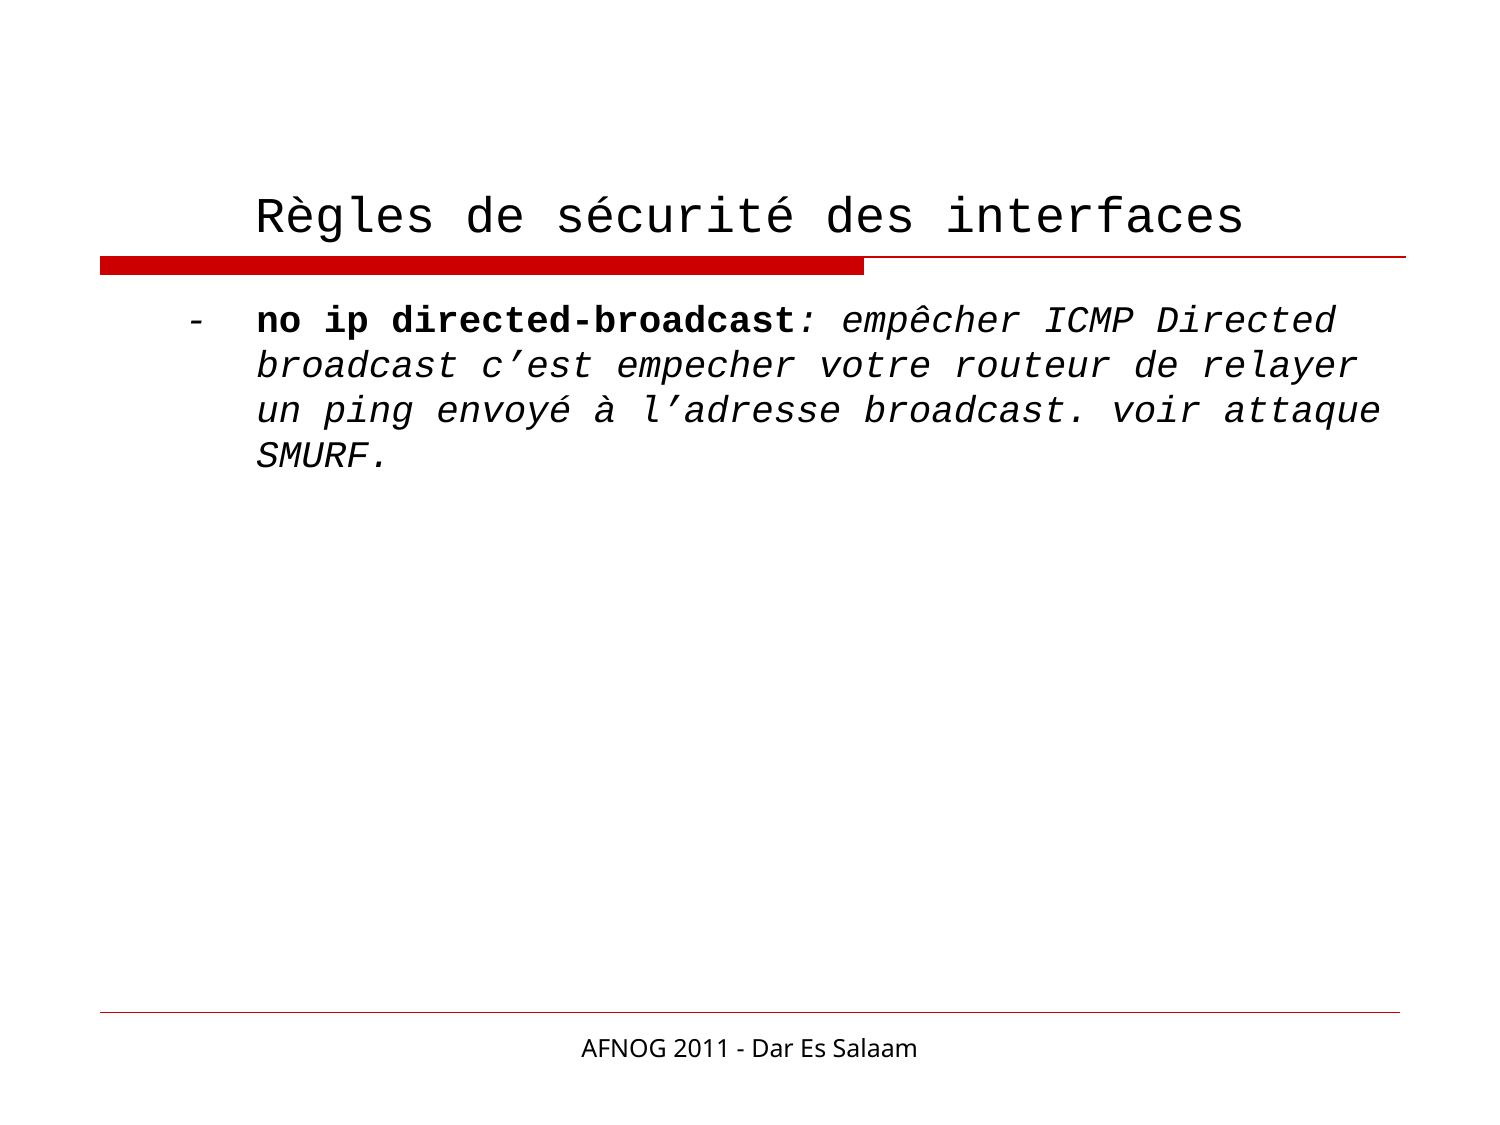

# Règles de sécurité des interfaces
-	no ip directed-broadcast: empêcher ICMP Directed broadcast c’est empecher votre routeur de relayer un ping envoyé à l’adresse broadcast. voir attaque SMURF.
AFNOG 2011 - Dar Es Salaam